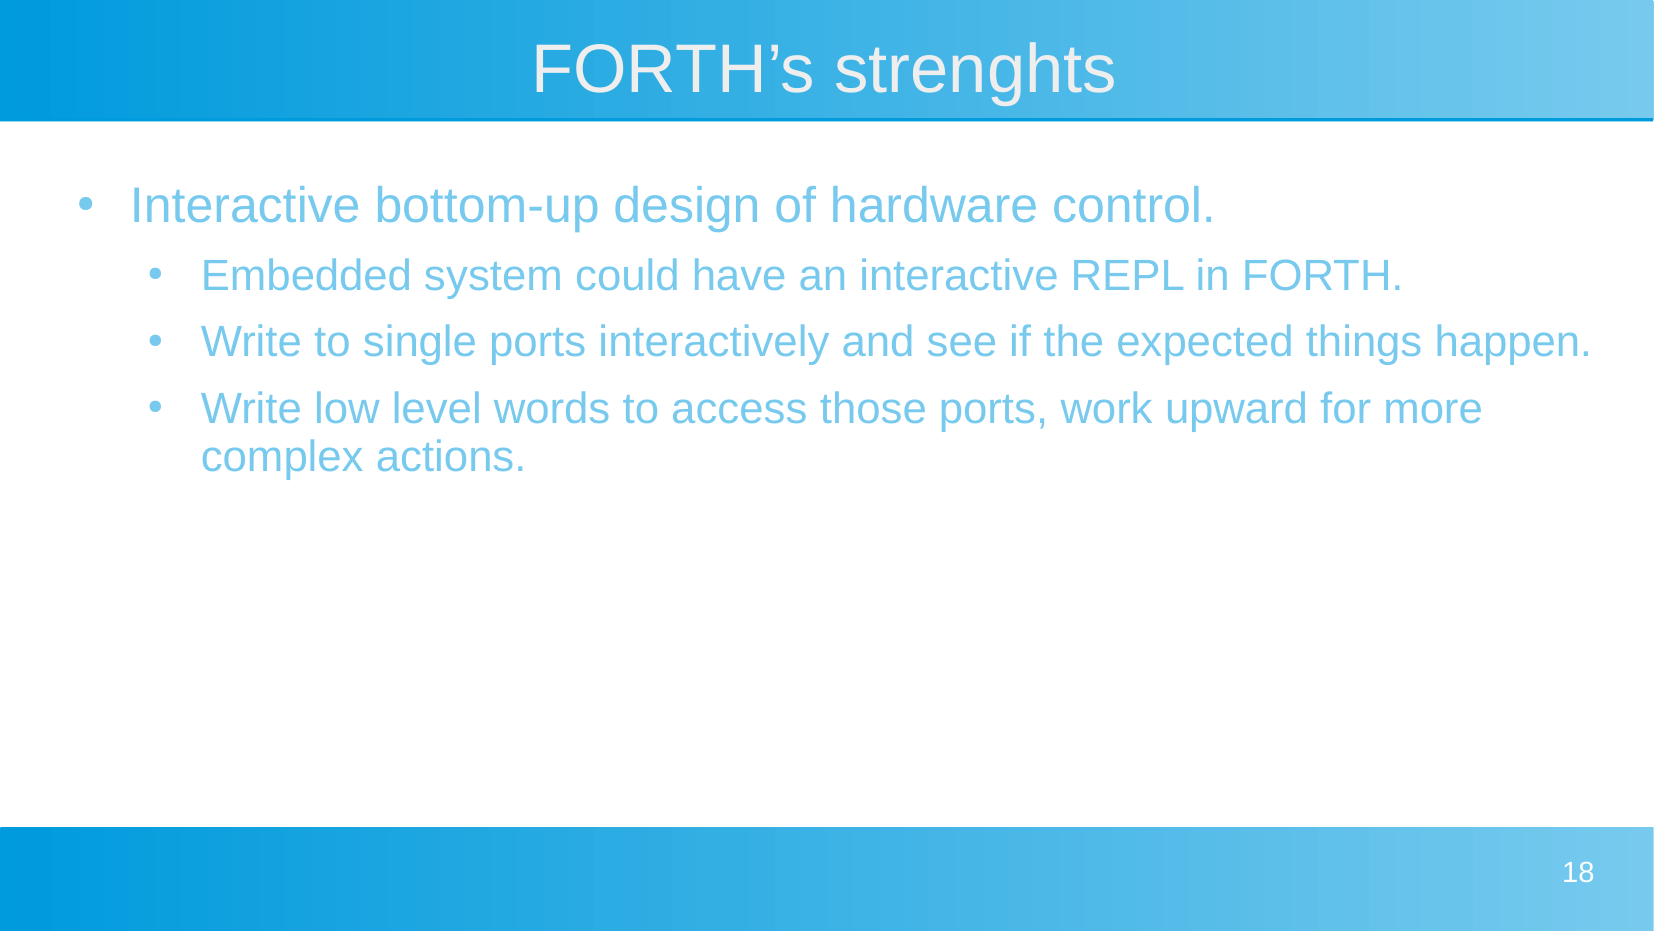

# FORTH’s strenghts
Interactive bottom-up design of hardware control.
Embedded system could have an interactive REPL in FORTH.
Write to single ports interactively and see if the expected things happen.
Write low level words to access those ports, work upward for more complex actions.
18